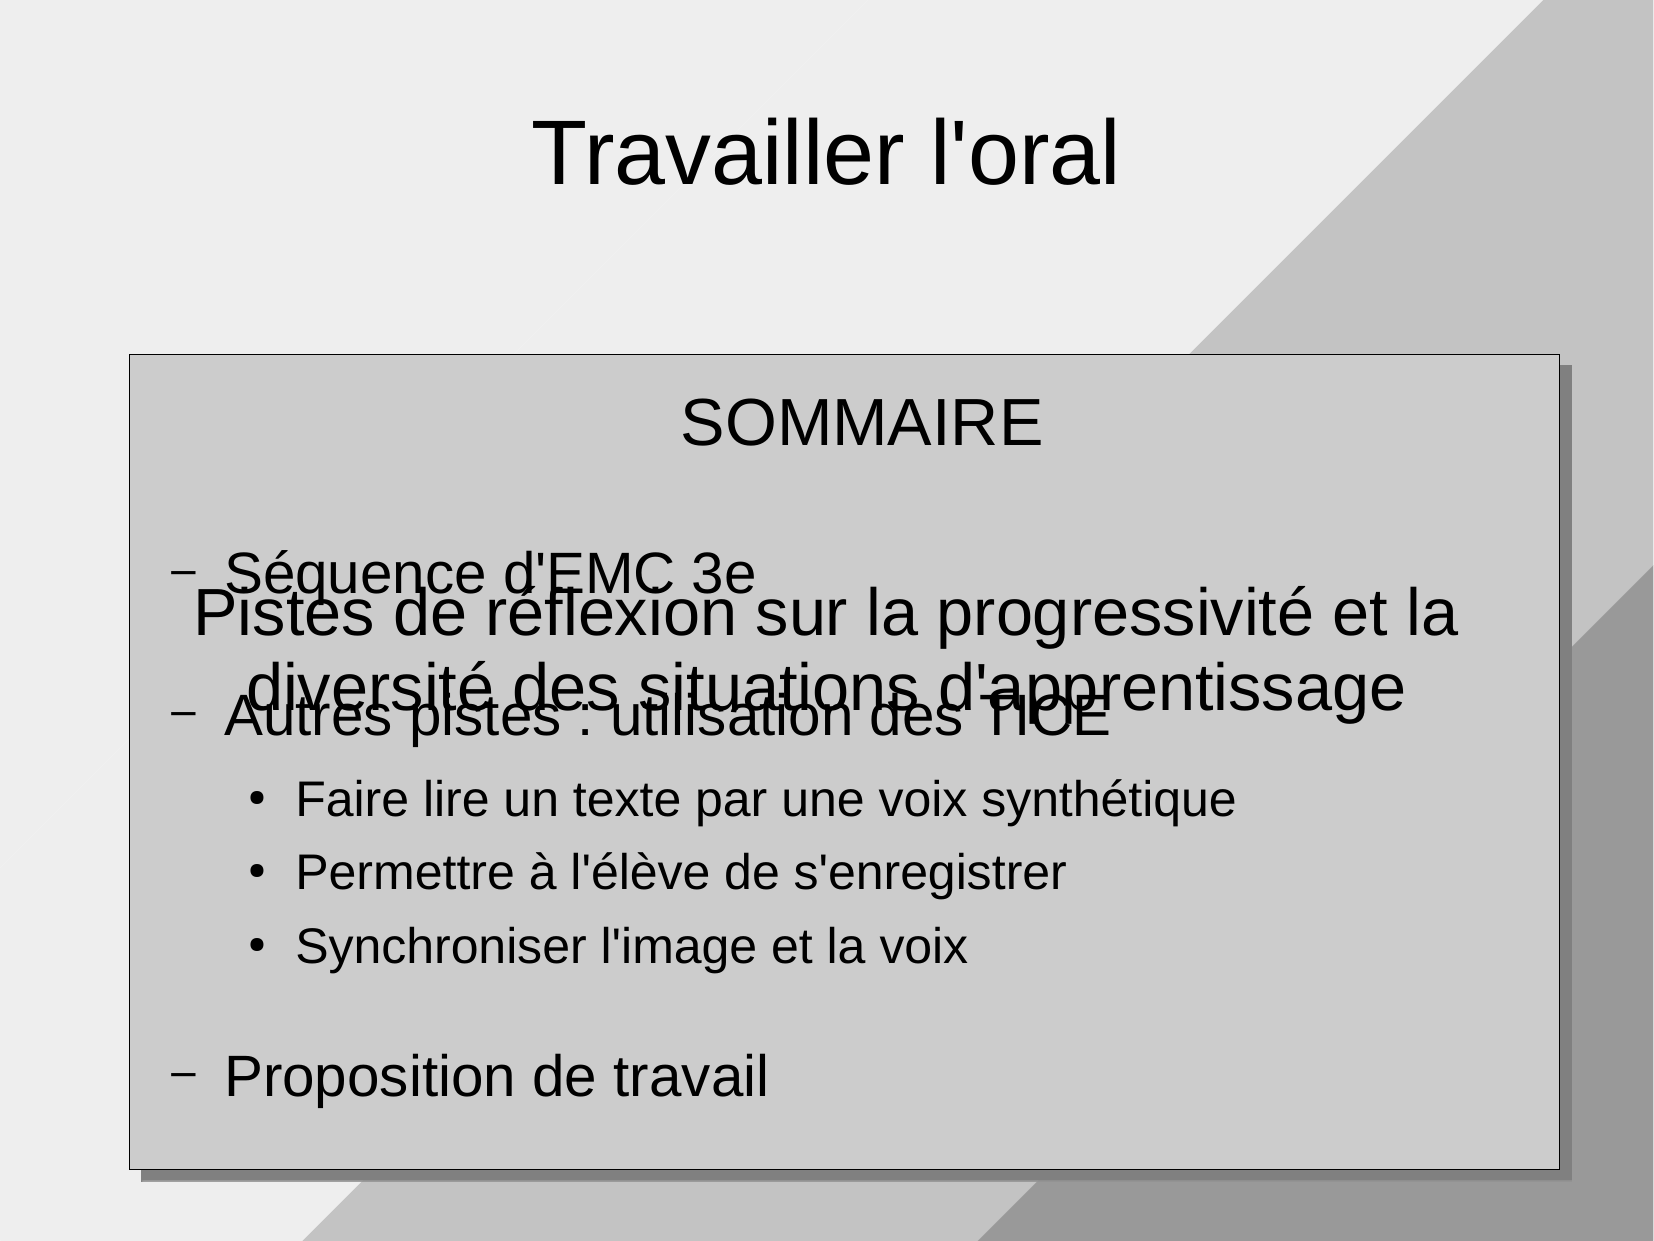

# Travailler l'oral
SOMMAIRE
Séquence d'EMC 3e
Autres pistes : utilisation des TICE
Faire lire un texte par une voix synthétique
Permettre à l'élève de s'enregistrer
Synchroniser l'image et la voix
Proposition de travail
Pistes de réflexion sur la progressivité et la diversité des situations d'apprentissage